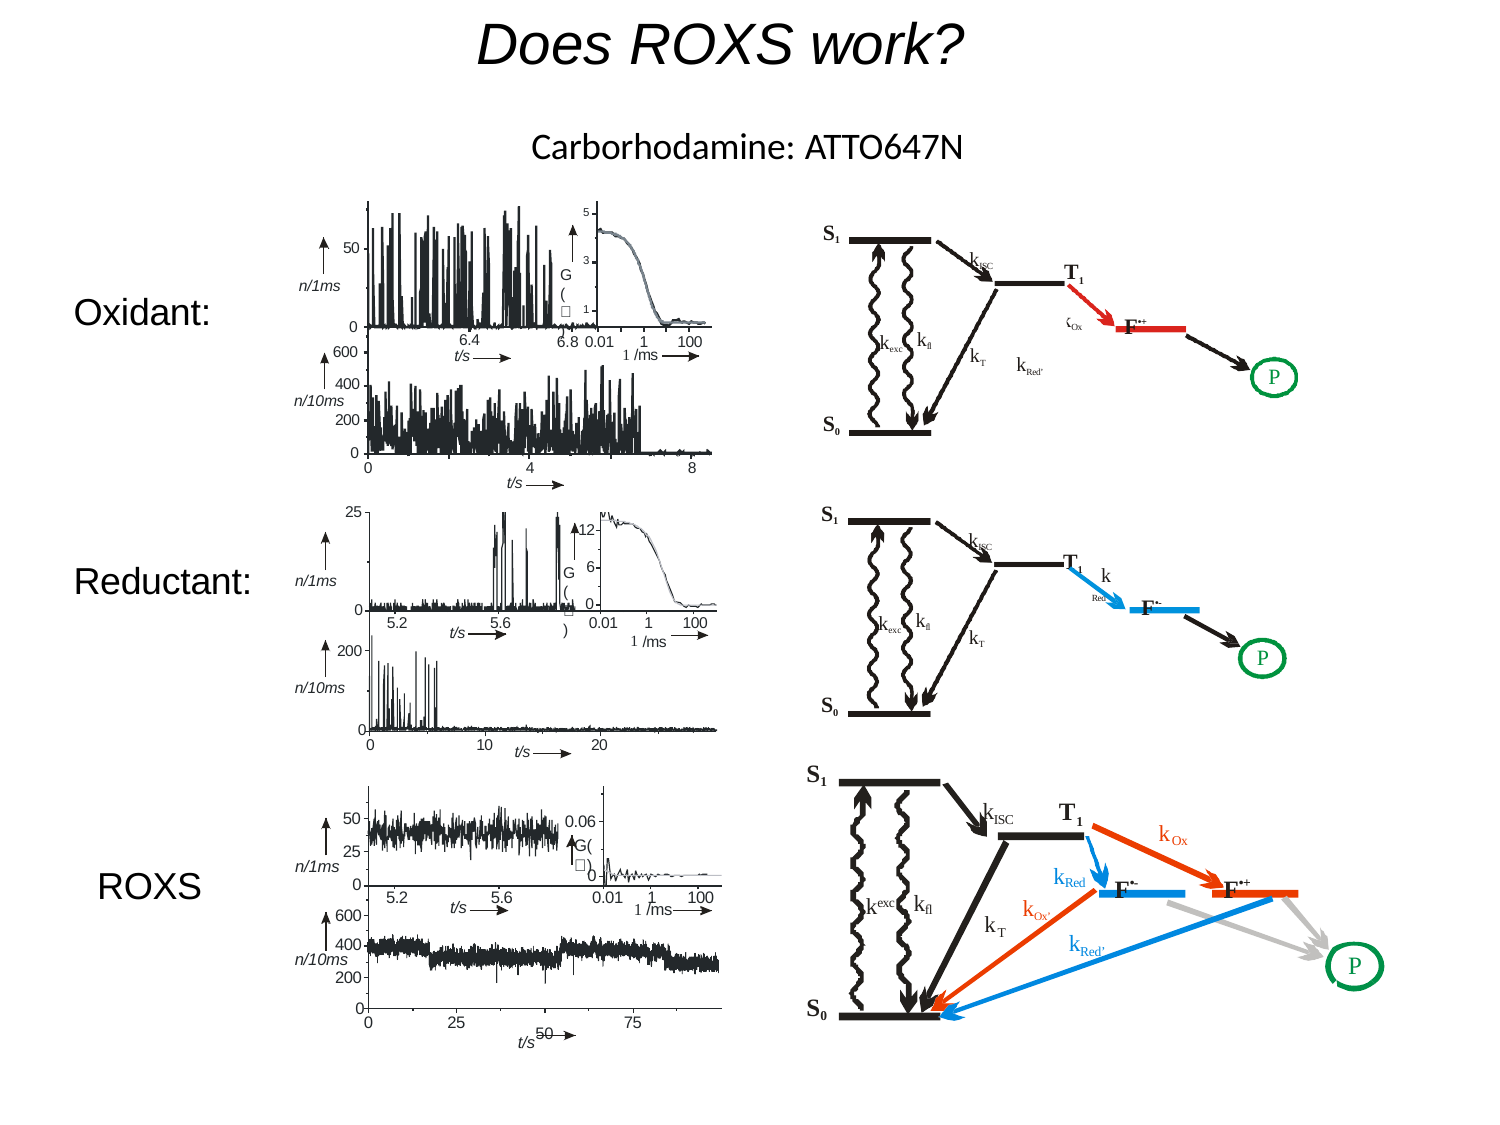

# Does ROXS work?
Carborhodamine: ATTO647N
5
S1
50
kISC
3
T1
G()
n/1ms
Oxidant:
F•+
kOx
1
0
600
kexc kfl
6.4
t/s
6.8 0.01	1	100
kT
 /ms
kRed’
P
400
n/10ms
200
0
S0
0
4
8
t/s
S1
25
12
kISC
T1 k
Red
6
Reductant:
G()
n/1ms
F•-
0
0
kexc kfl
5.2
5.6
0.01	1	100
t/s
 /ms
kT
200
P
n/10ms
S0
0
0
10
20
t/s
S1
kISC
T
50
25
0
0.06
1
k
Ox
G()
F•-
F•+
kRed
n/1ms
ROXS
0
k	kfl
5.2
5.6
0.01	1	100
exc
k
t/s
 /ms
600
400
n/10ms
200
k
Ox’
kRed’
T
P
S0
0
0
25
75
t/s50